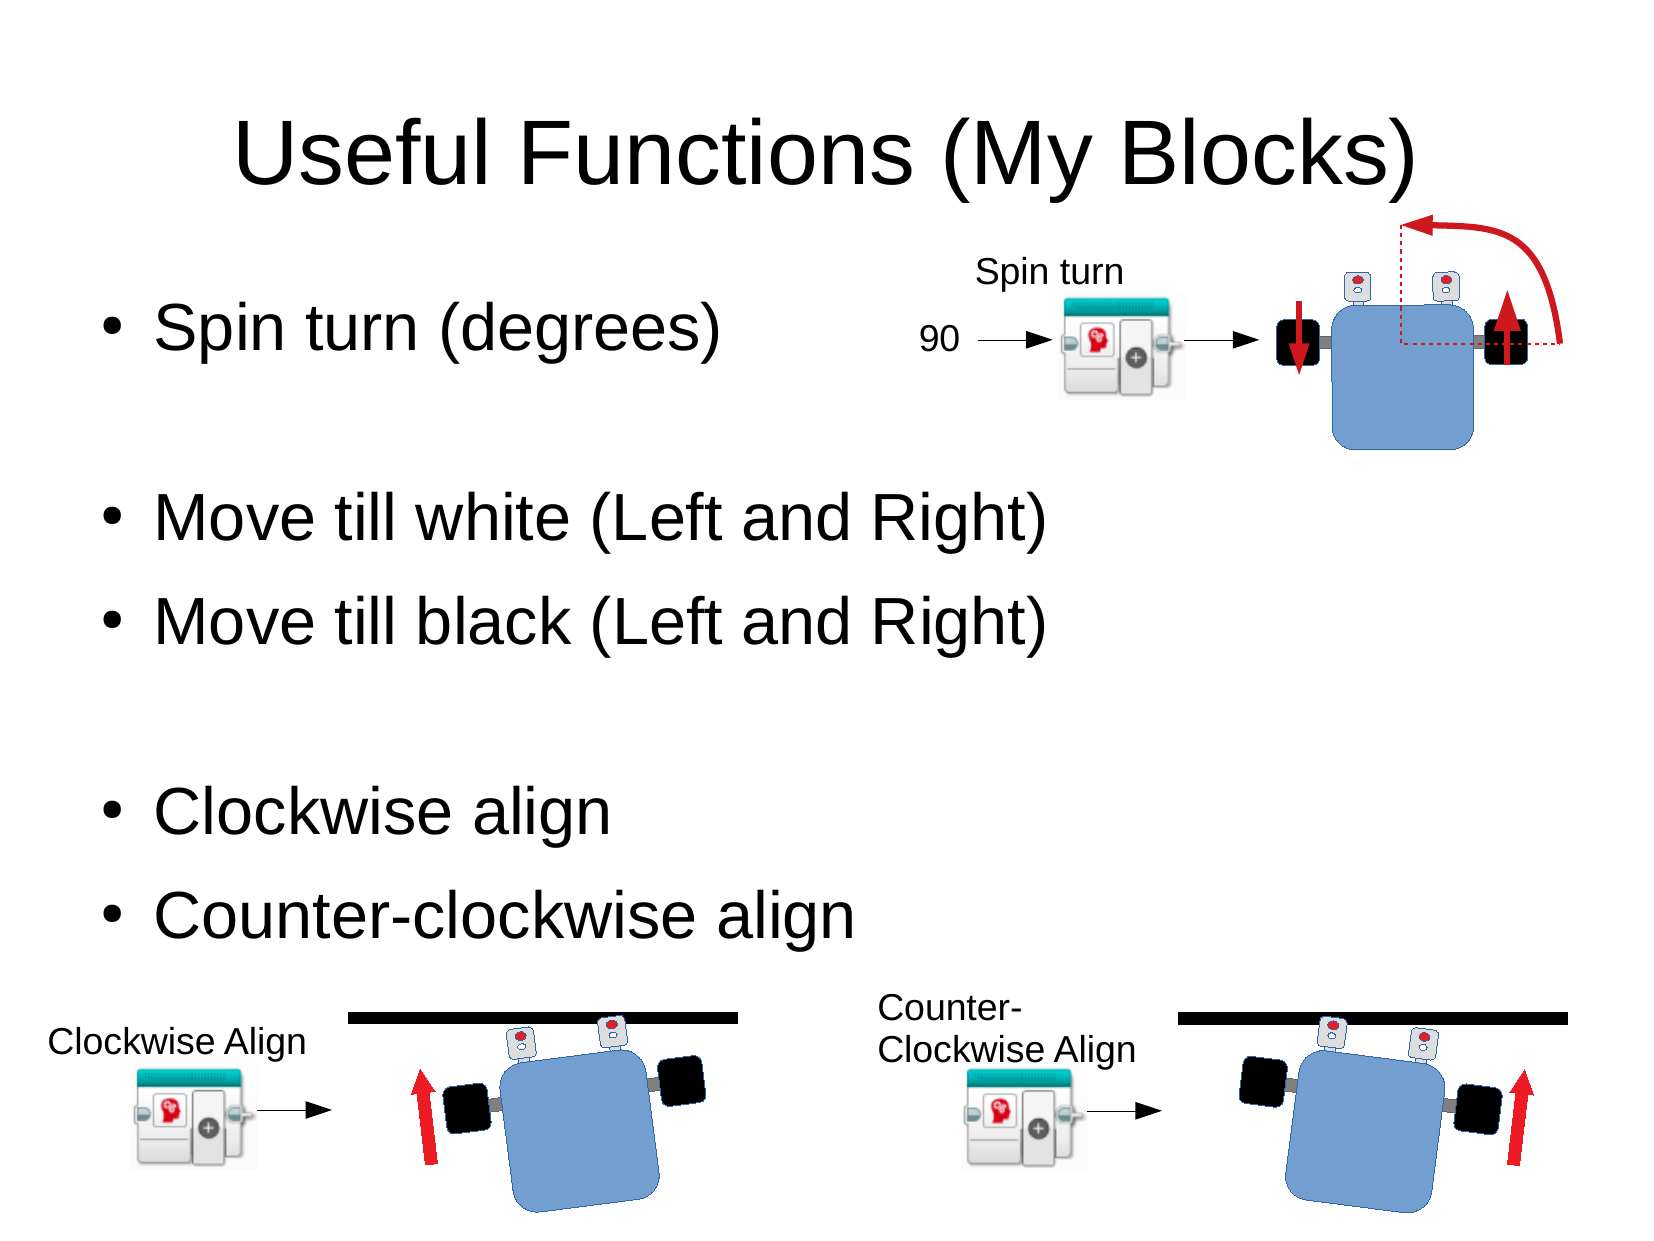

# Useful Functions (My Blocks)
Spin turn
Spin turn (degrees)
Move till white (Left and Right)
Move till black (Left and Right)
Clockwise align
Counter-clockwise align
90
Counter-Clockwise Align
Clockwise Align